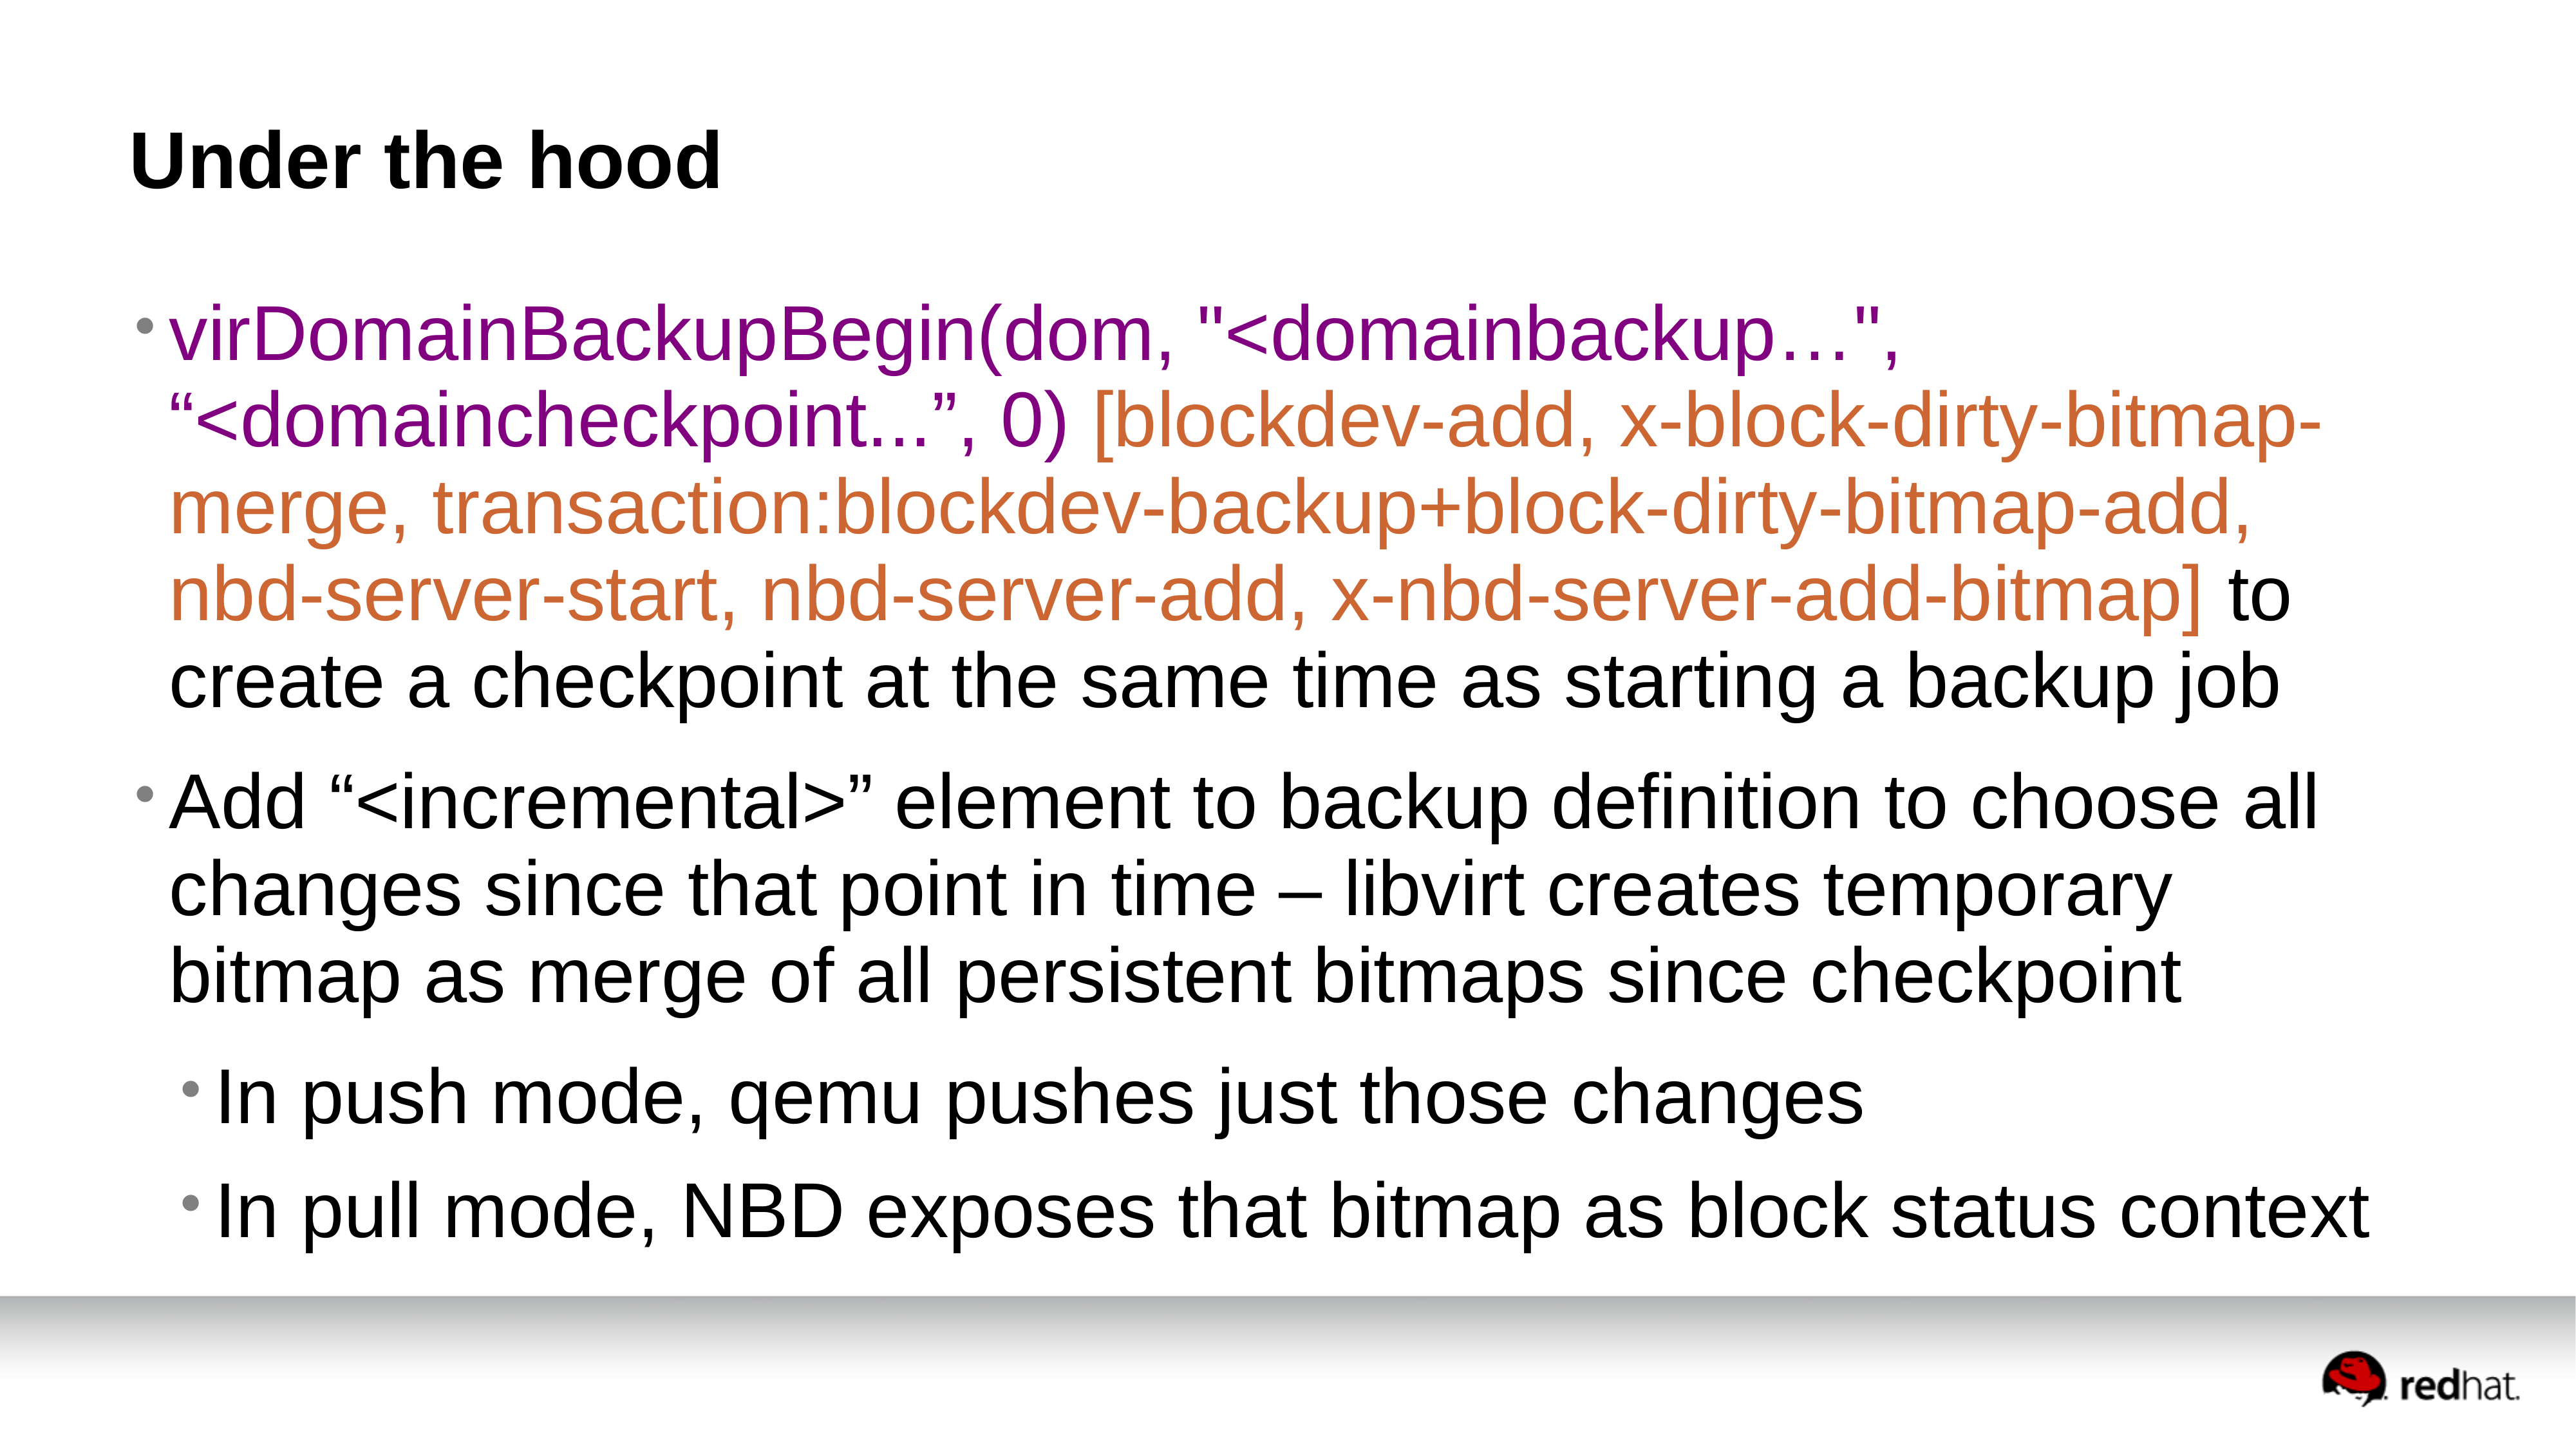

# Under the hood
virDomainBackupBegin(dom, "<domainbackup…", “<domaincheckpoint...”, 0) [blockdev-add, x-block-dirty-bitmap-merge, transaction:blockdev-backup+block-dirty-bitmap-add, nbd-server-start, nbd-server-add, x-nbd-server-add-bitmap] to create a checkpoint at the same time as starting a backup job
Add “<incremental>” element to backup definition to choose all changes since that point in time – libvirt creates temporary bitmap as merge of all persistent bitmaps since checkpoint
In push mode, qemu pushes just those changes
In pull mode, NBD exposes that bitmap as block status context